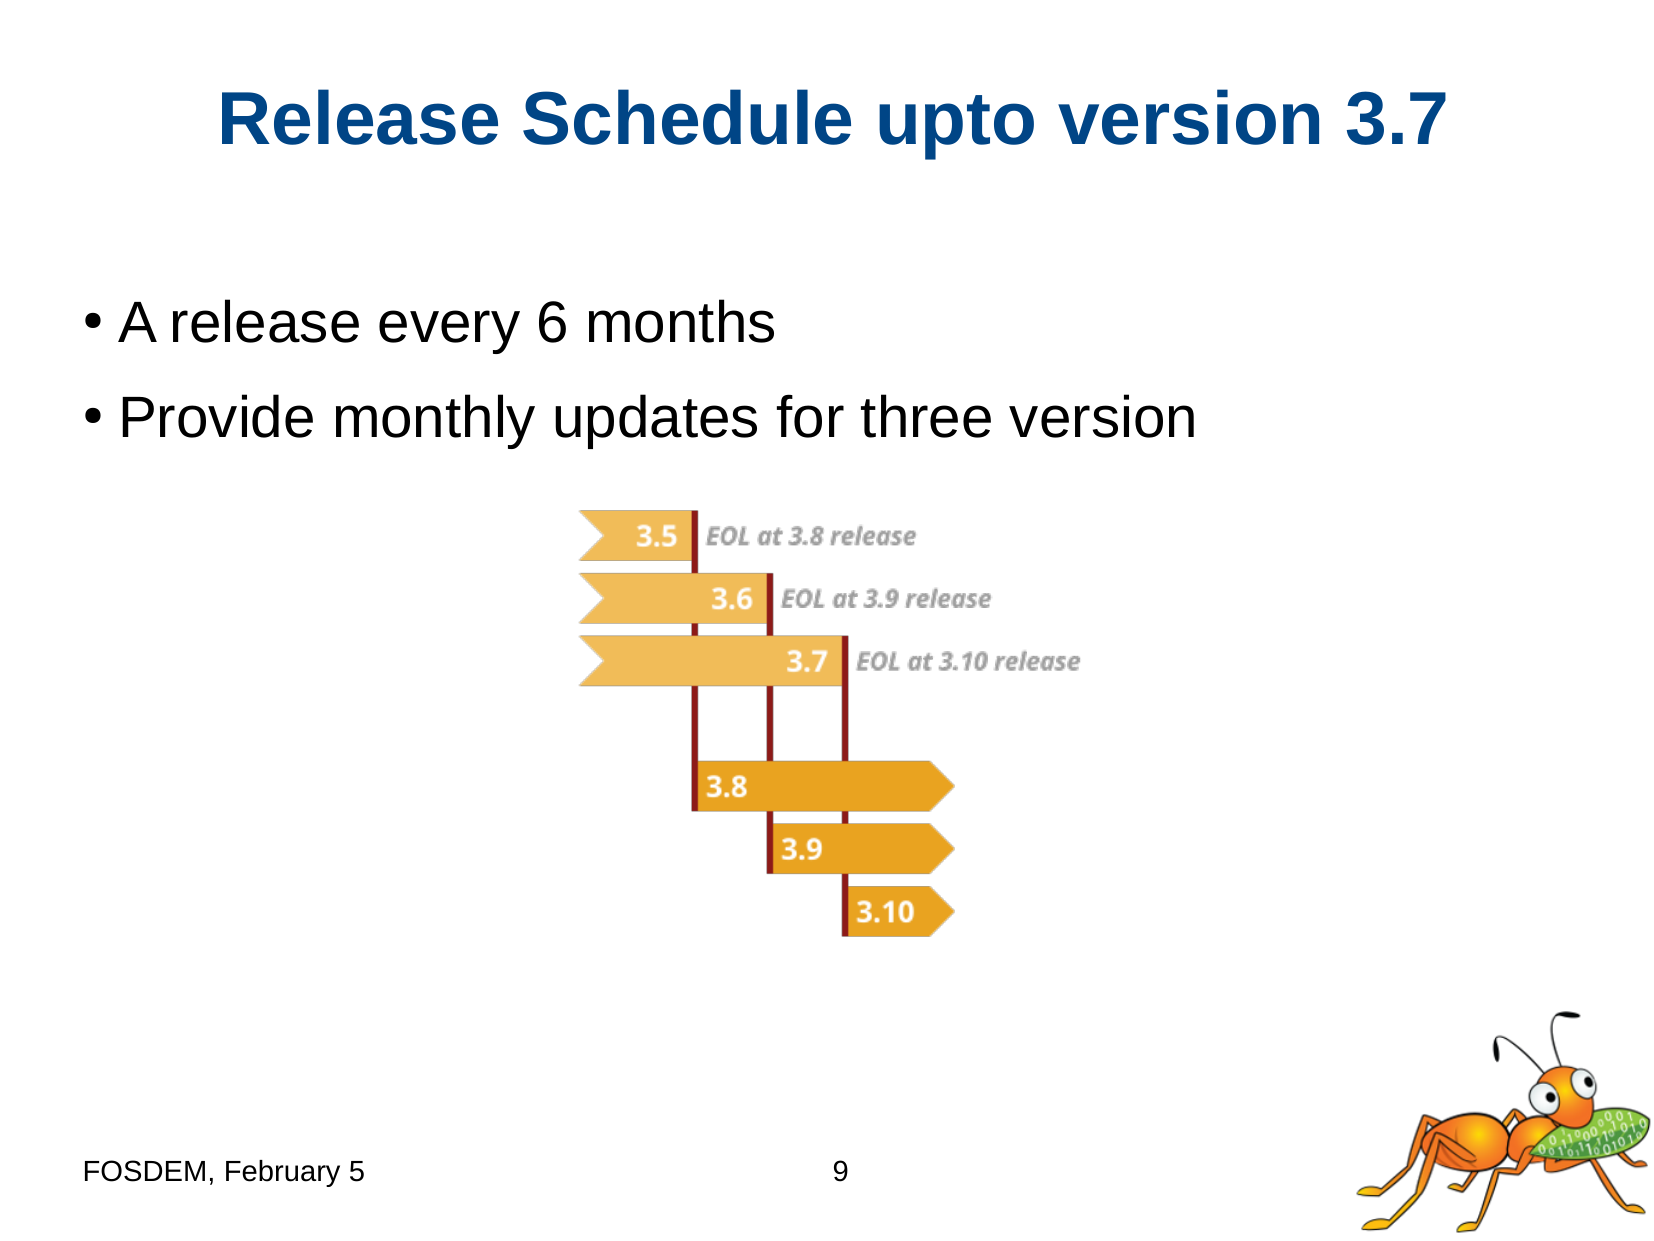

Release Schedule upto version 3.7
# A release every 6 months
Provide monthly updates for three version
FOSDEM, 5 February 2017
9